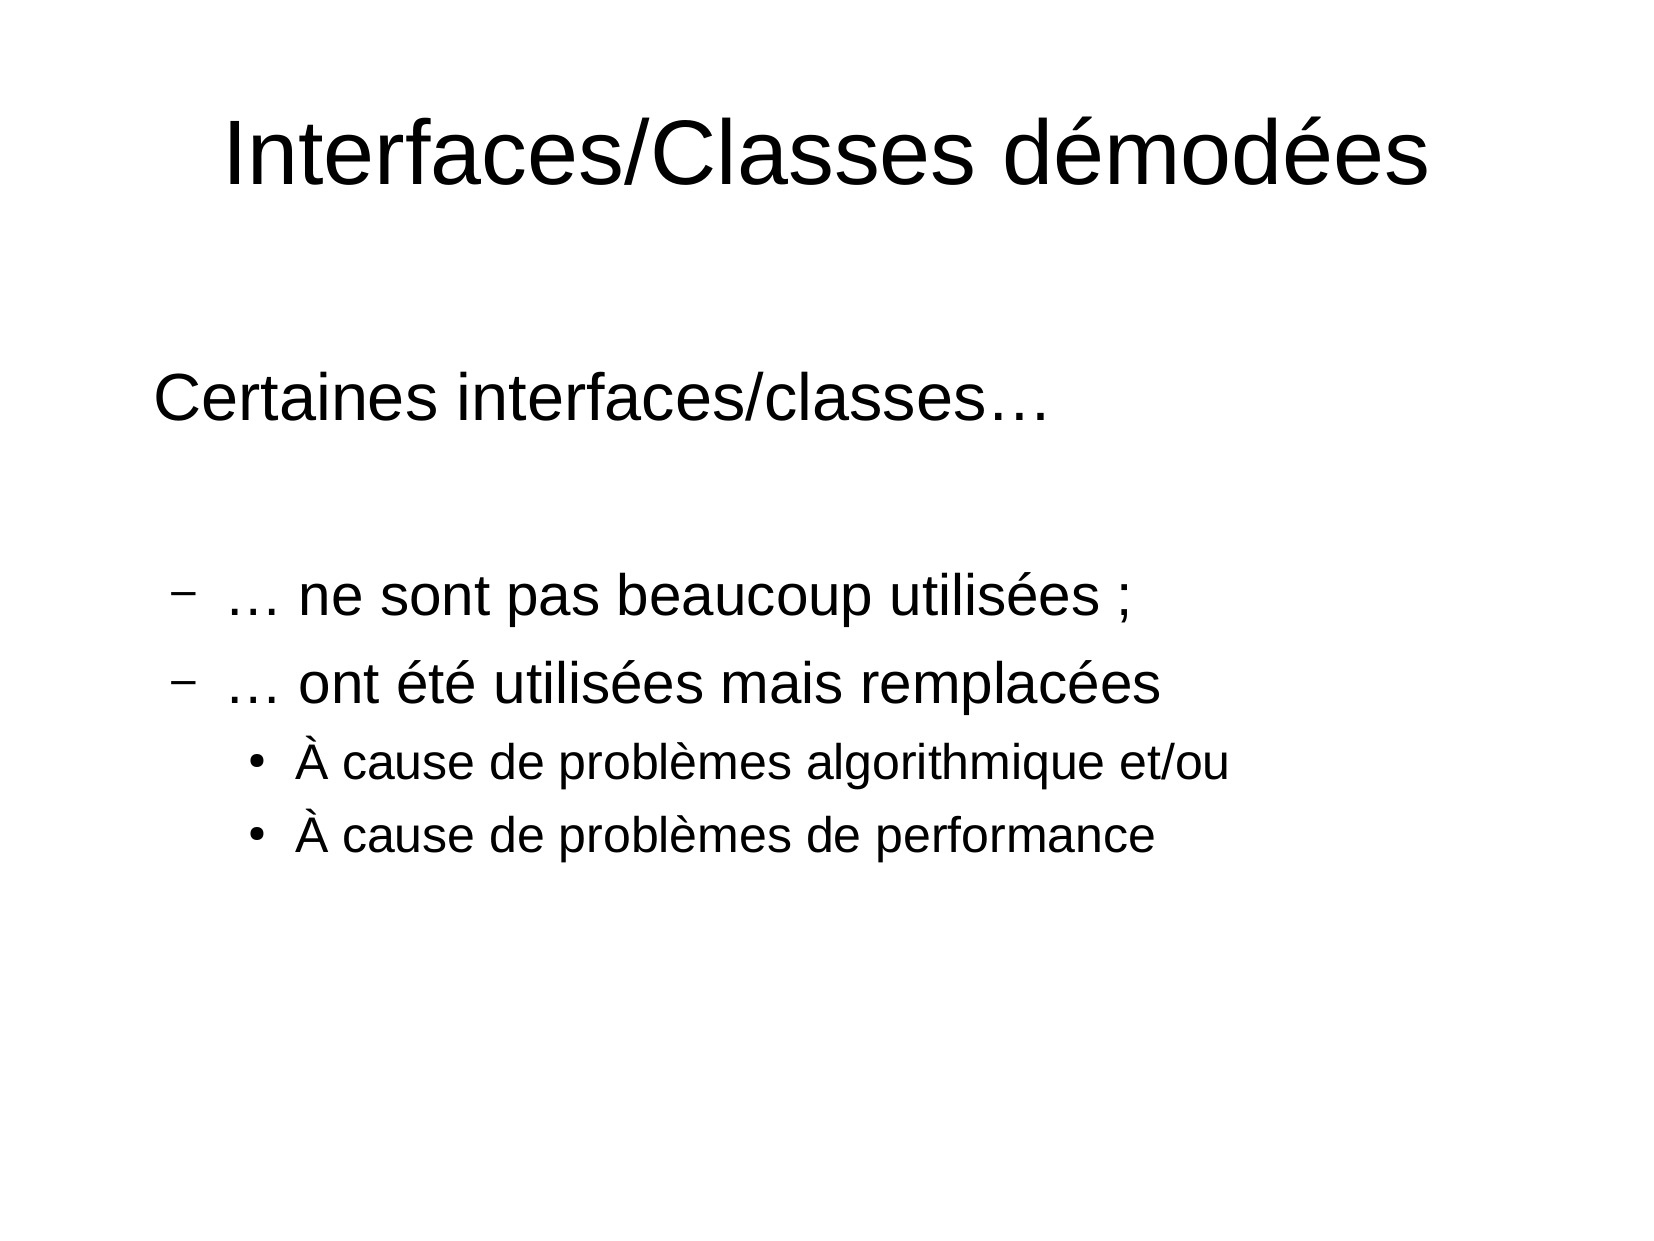

# Interfaces/Classes démodées
Certaines interfaces/classes…
… ne sont pas beaucoup utilisées ;
… ont été utilisées mais remplacées
À cause de problèmes algorithmique et/ou
À cause de problèmes de performance